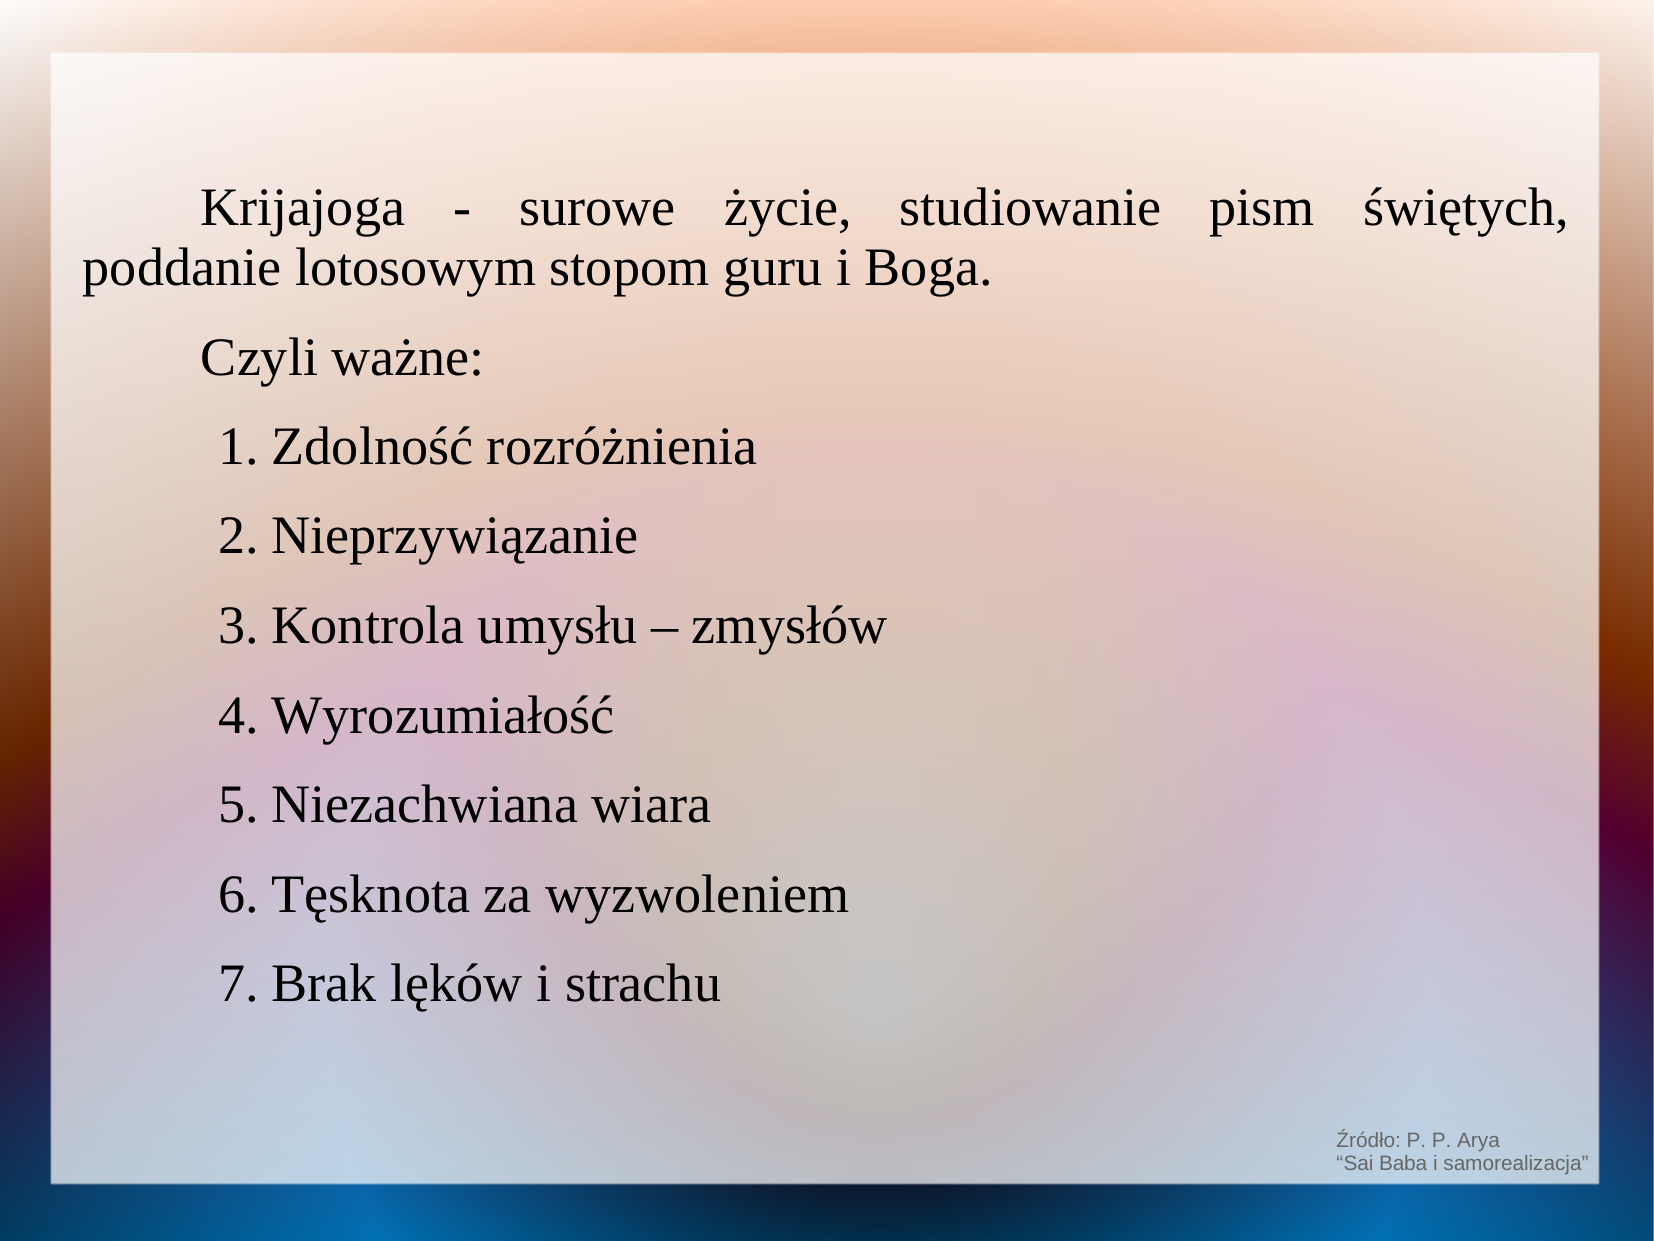

#
Krijajoga - surowe życie, studiowanie pism świętych, poddanie lotosowym stopom guru i Boga.
Czyli ważne:
Zdolność rozróżnienia
Nieprzywiązanie
Kontrola umysłu – zmysłów
Wyrozumiałość
Niezachwiana wiara
Tęsknota za wyzwoleniem
Brak lęków i strachu
Źródło: P. P. Arya
“Sai Baba i samorealizacja”